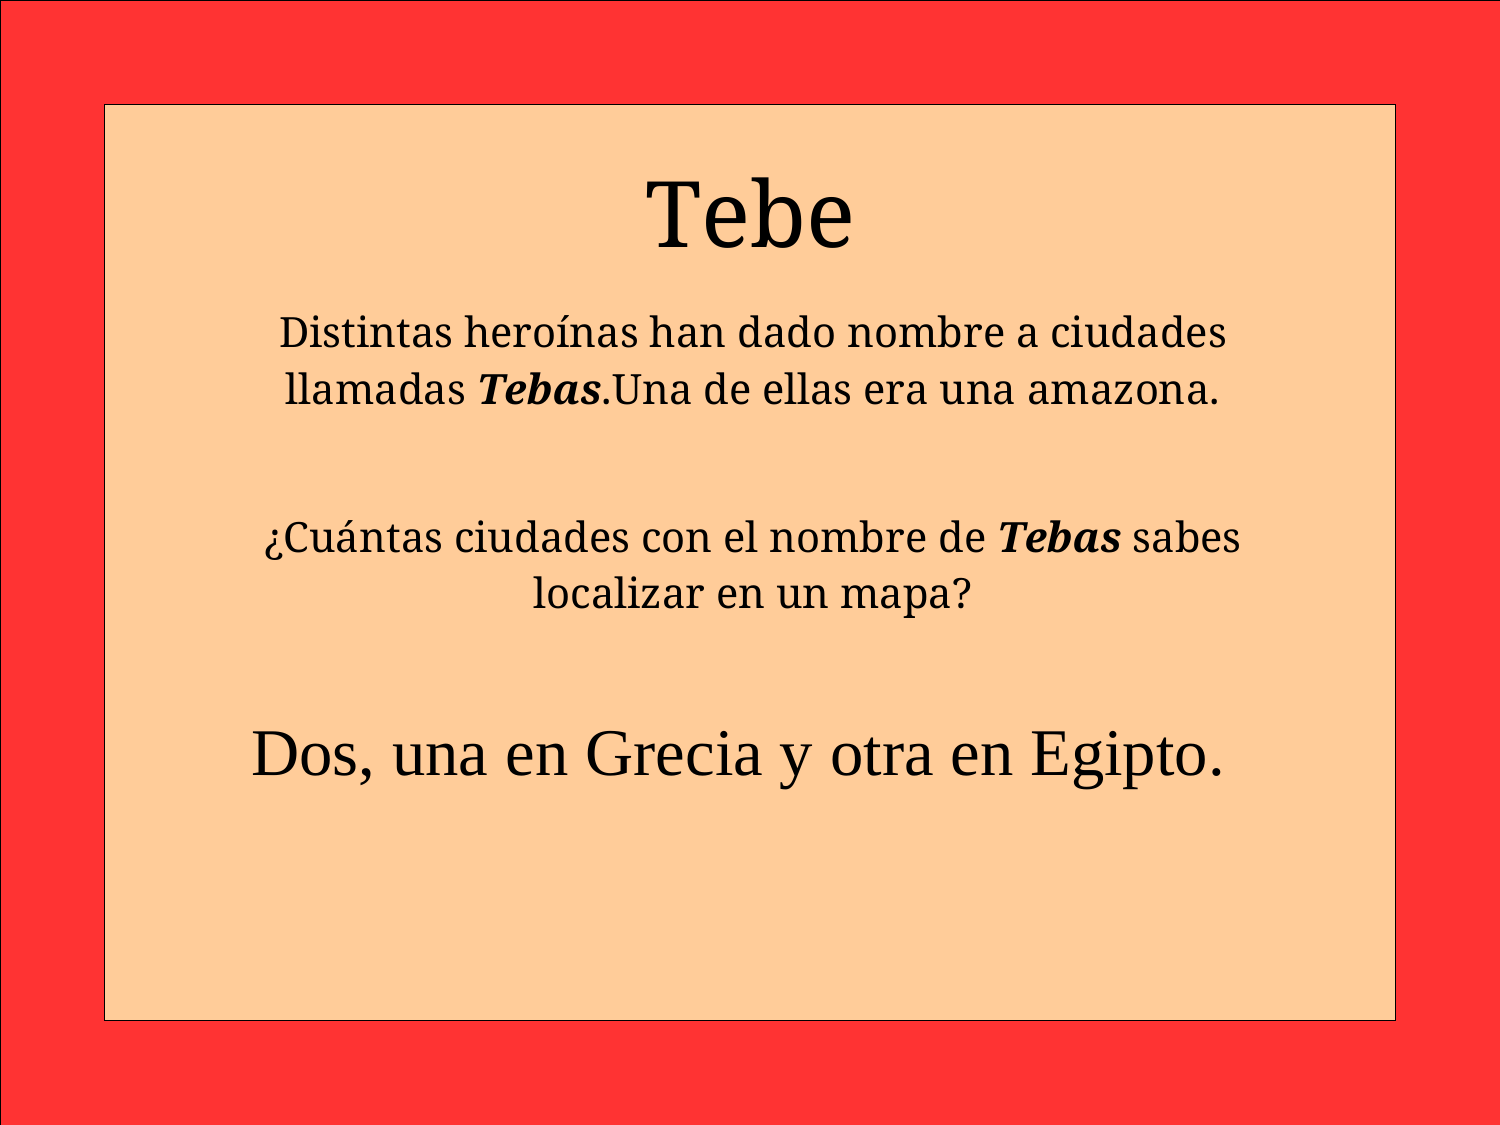

# Tebe
Distintas heroínas han dado nombre a ciudades llamadas Tebas.Una de ellas era una amazona.
¿Cuántas ciudades con el nombre de Tebas sabes localizar en un mapa?
Dos, una en Grecia y otra en Egipto.